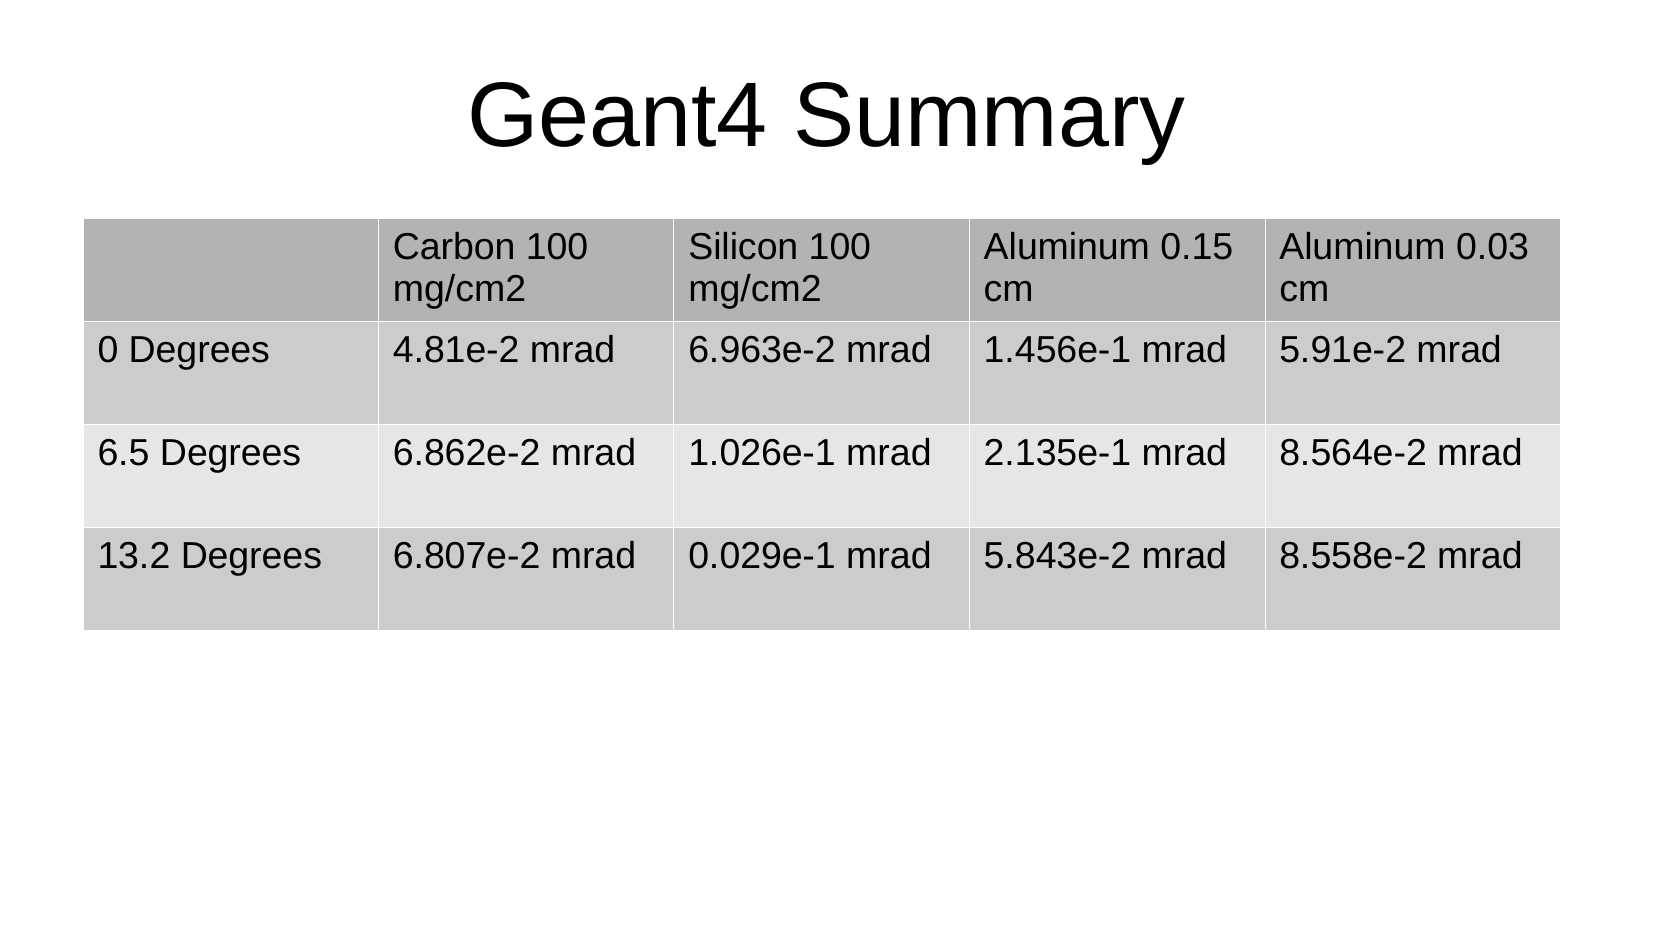

# Geant4 Summary
| | Carbon 100 mg/cm2 | Silicon 100 mg/cm2 | Aluminum 0.15 cm | Aluminum 0.03 cm |
| --- | --- | --- | --- | --- |
| 0 Degrees | 4.81e-2 mrad | 6.963e-2 mrad | 1.456e-1 mrad | 5.91e-2 mrad |
| 6.5 Degrees | 6.862e-2 mrad | 1.026e-1 mrad | 2.135e-1 mrad | 8.564e-2 mrad |
| 13.2 Degrees | 6.807e-2 mrad | 0.029e-1 mrad | 5.843e-2 mrad | 8.558e-2 mrad |